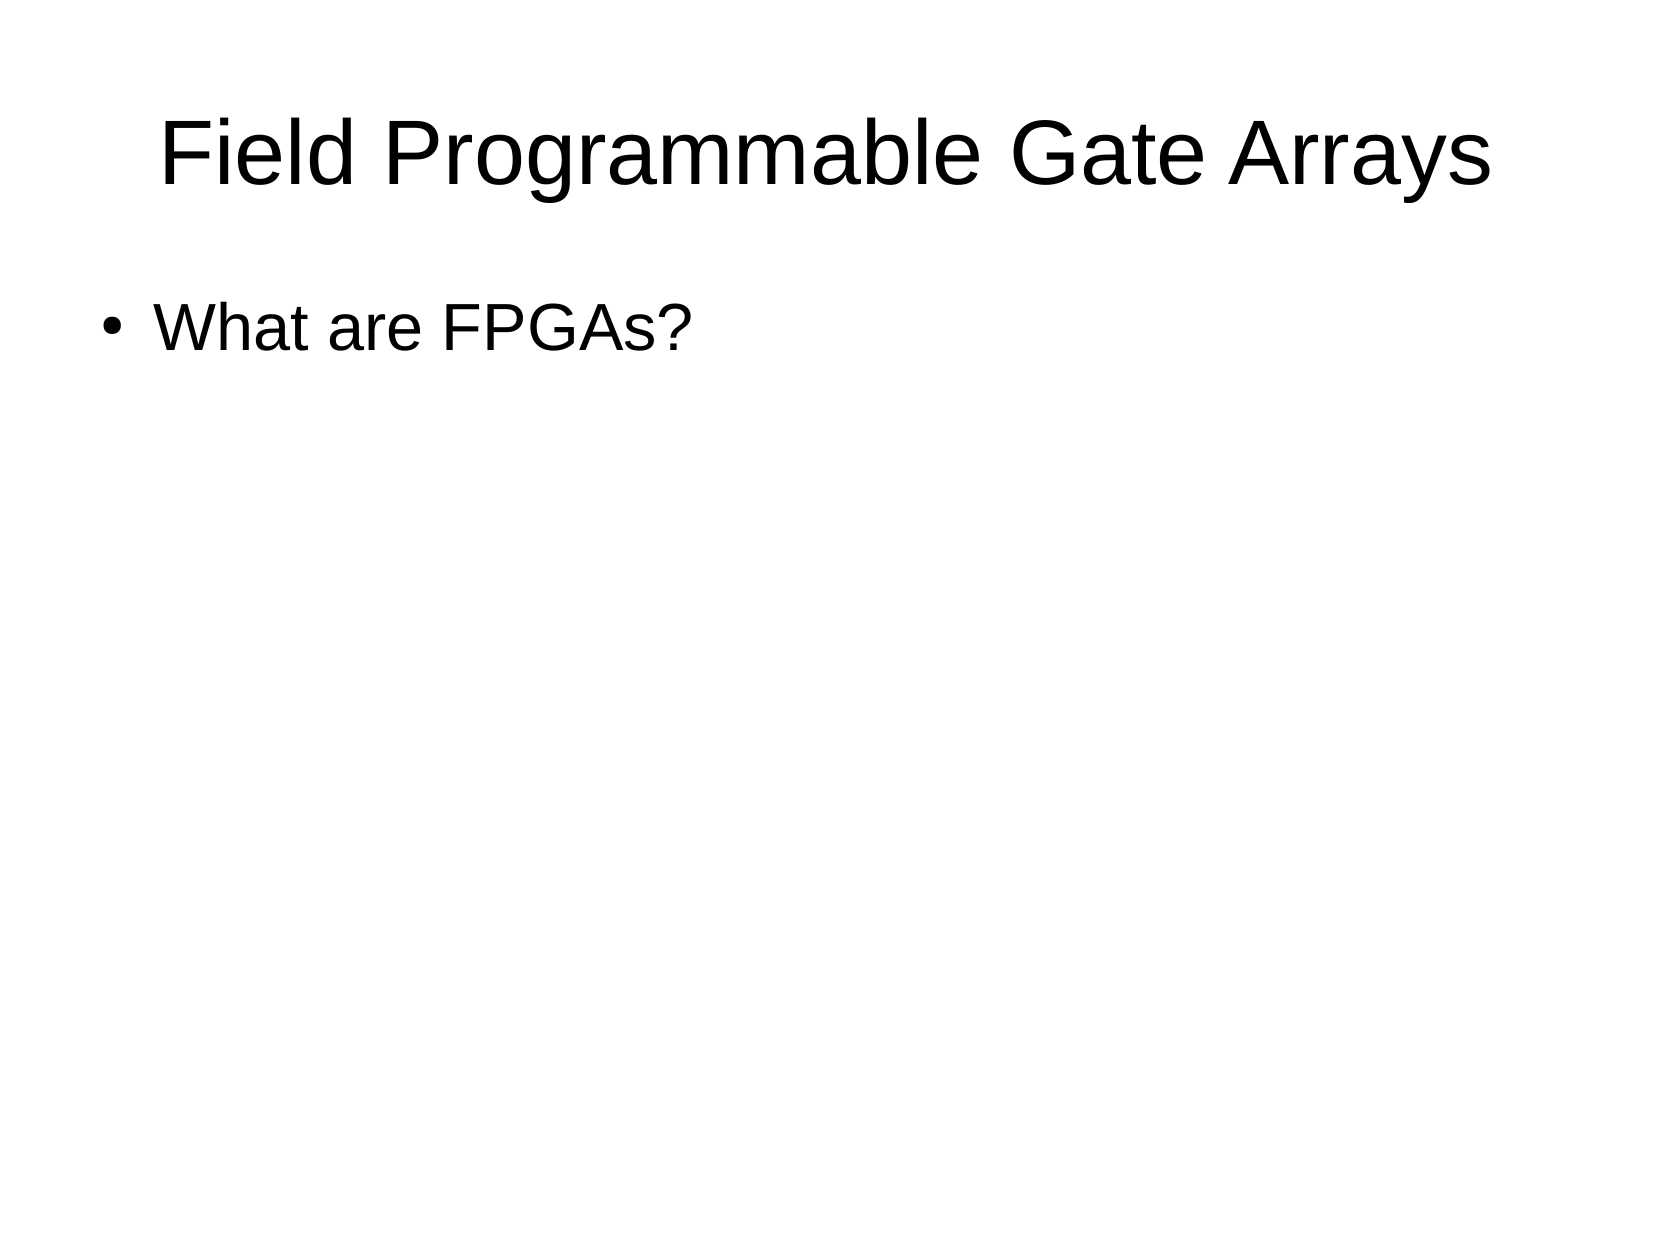

# Field Programmable Gate Arrays
What are FPGAs?